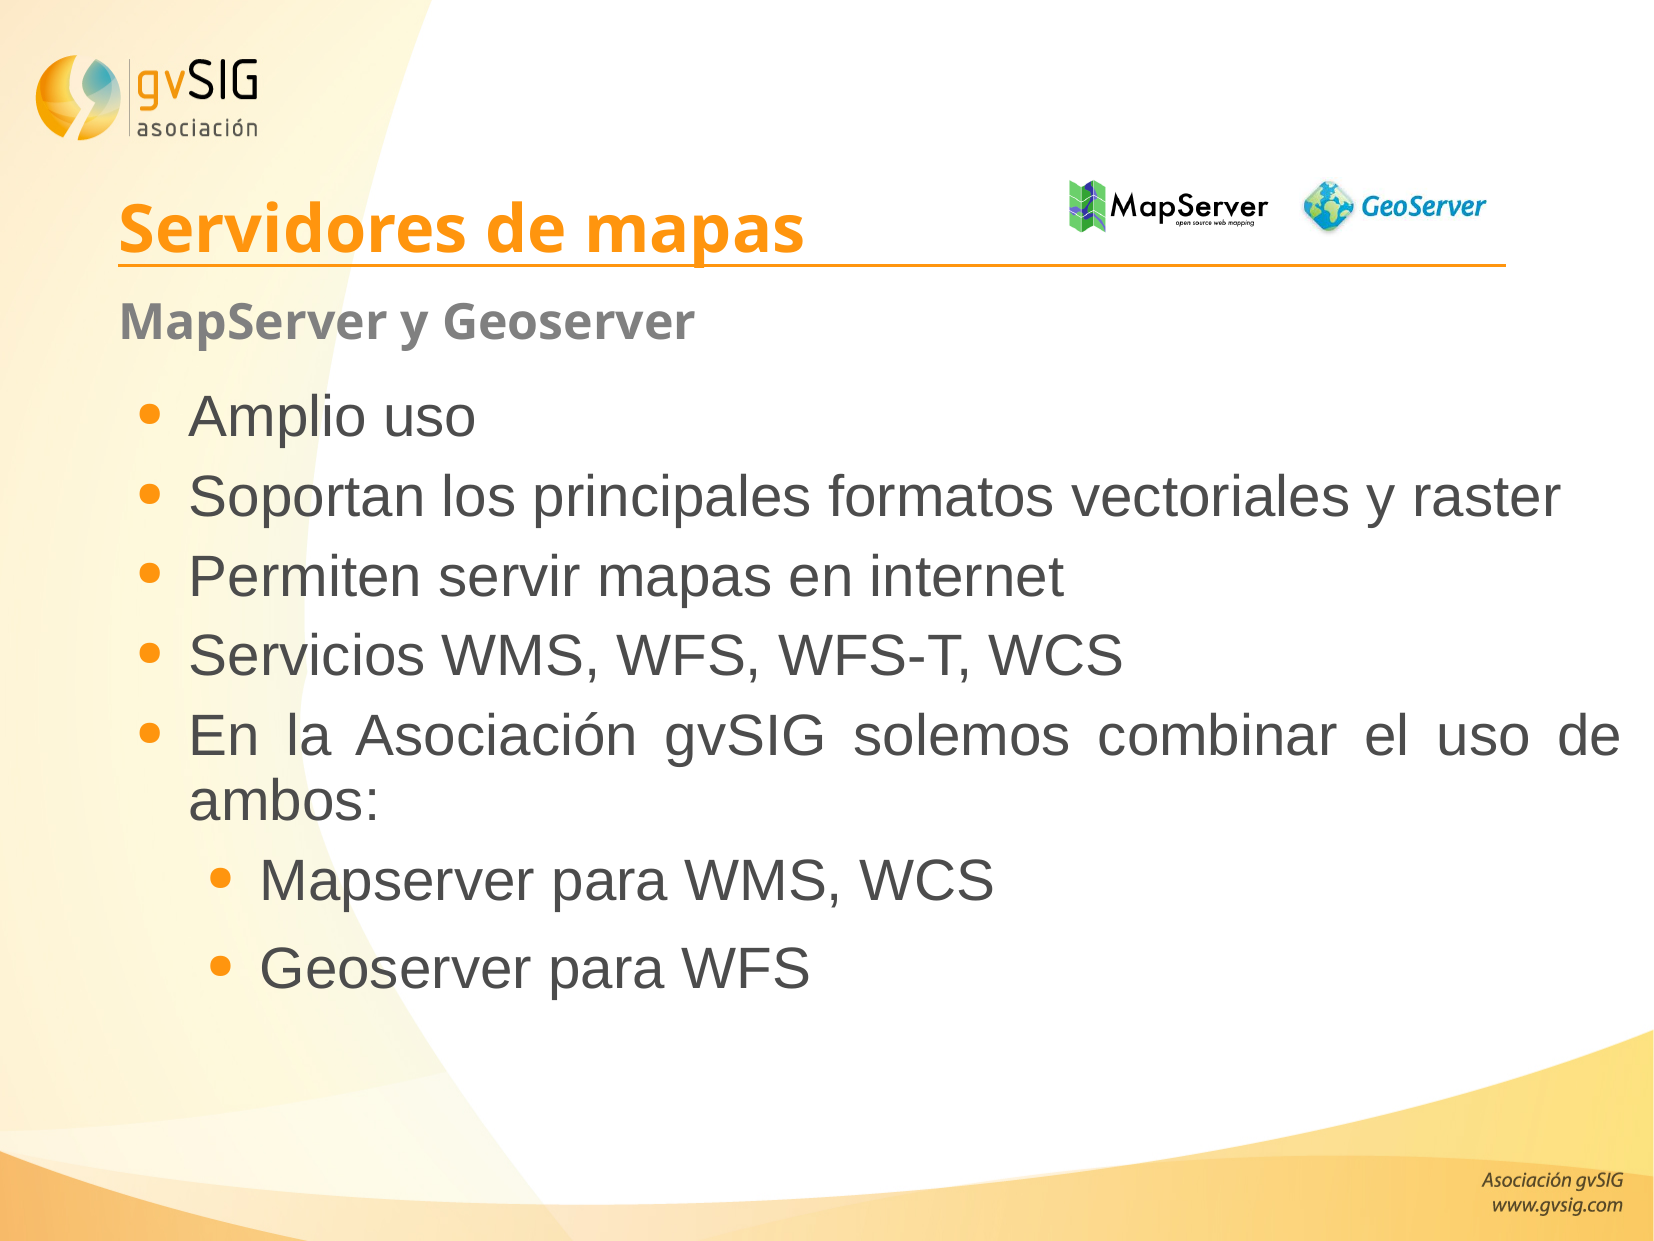

# Servidores de mapas
MapServer y Geoserver
Amplio uso
Soportan los principales formatos vectoriales y raster
Permiten servir mapas en internet
Servicios WMS, WFS, WFS-T, WCS
En la Asociación gvSIG solemos combinar el uso de ambos:
Mapserver para WMS, WCS
Geoserver para WFS